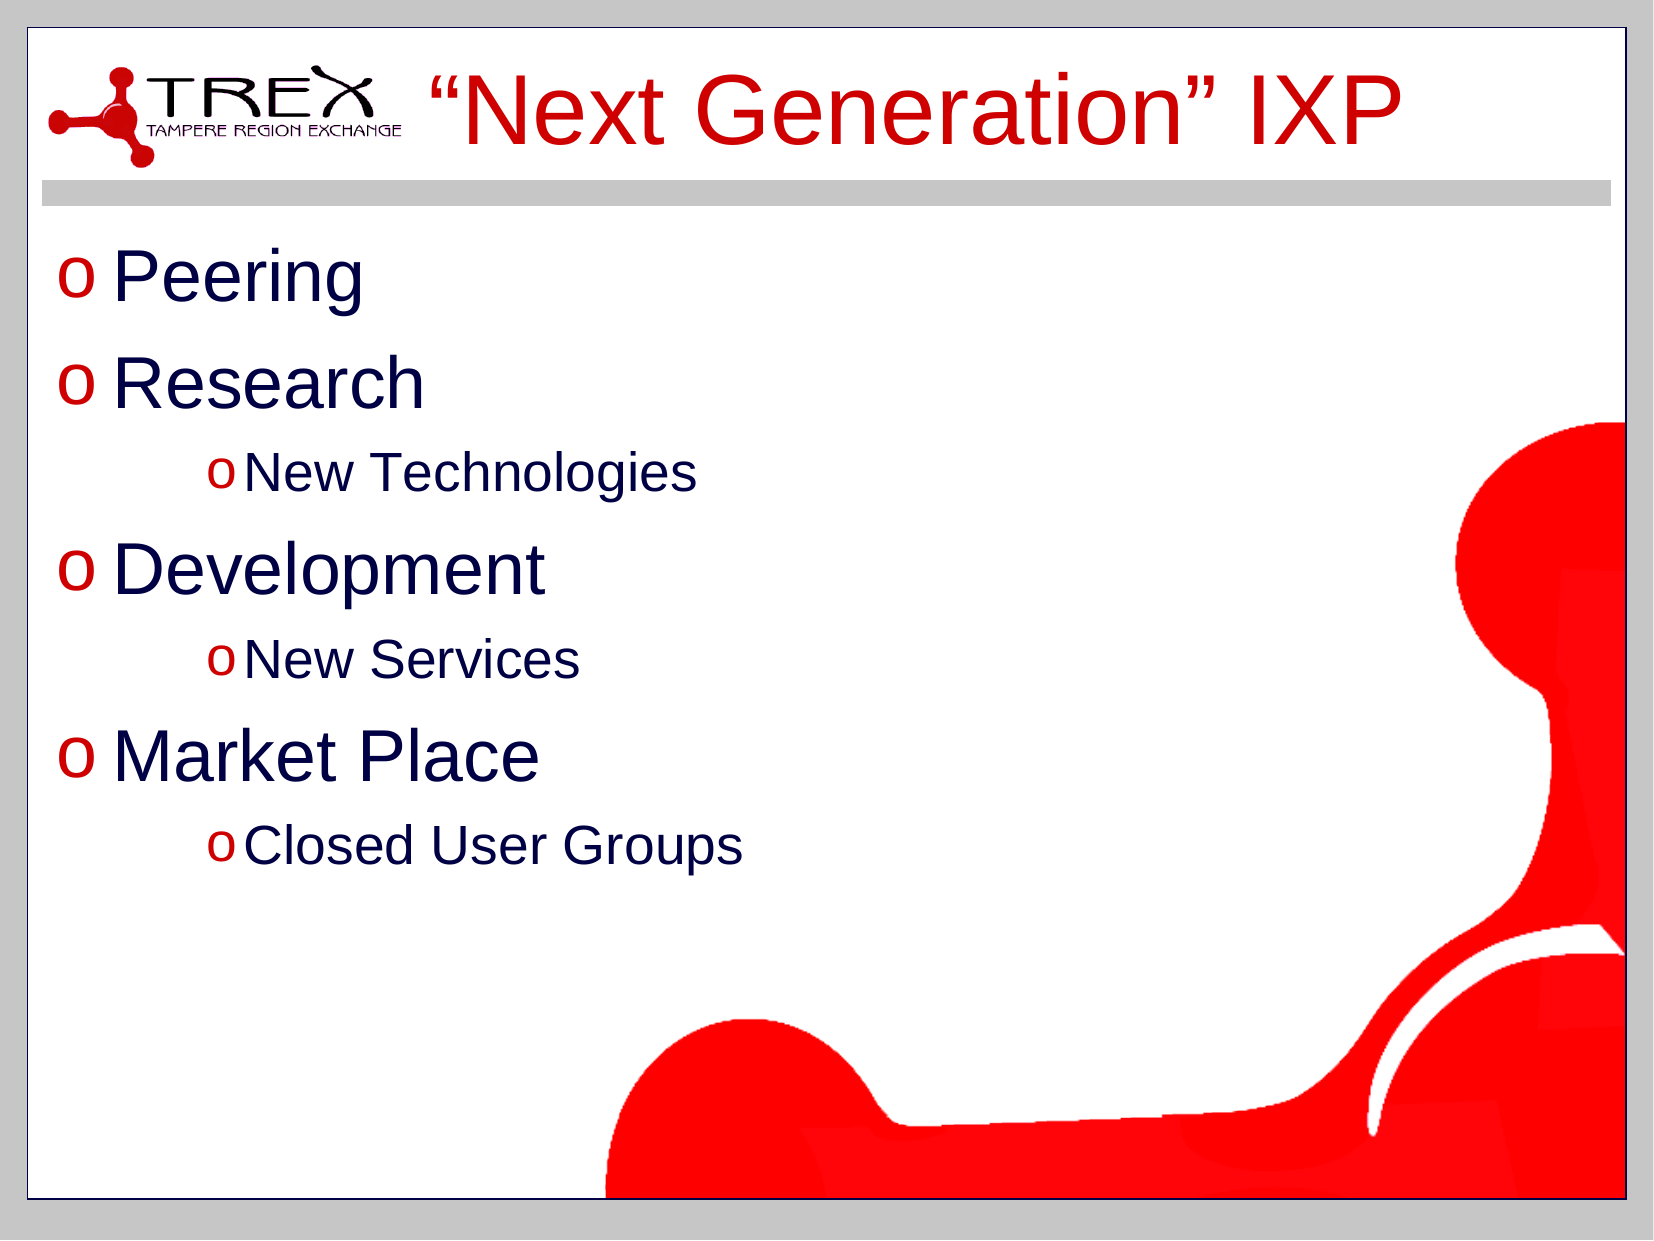

# “Next Generation” IXP
Peering
Research
New Technologies
Development
New Services
Market Place
Closed User Groups